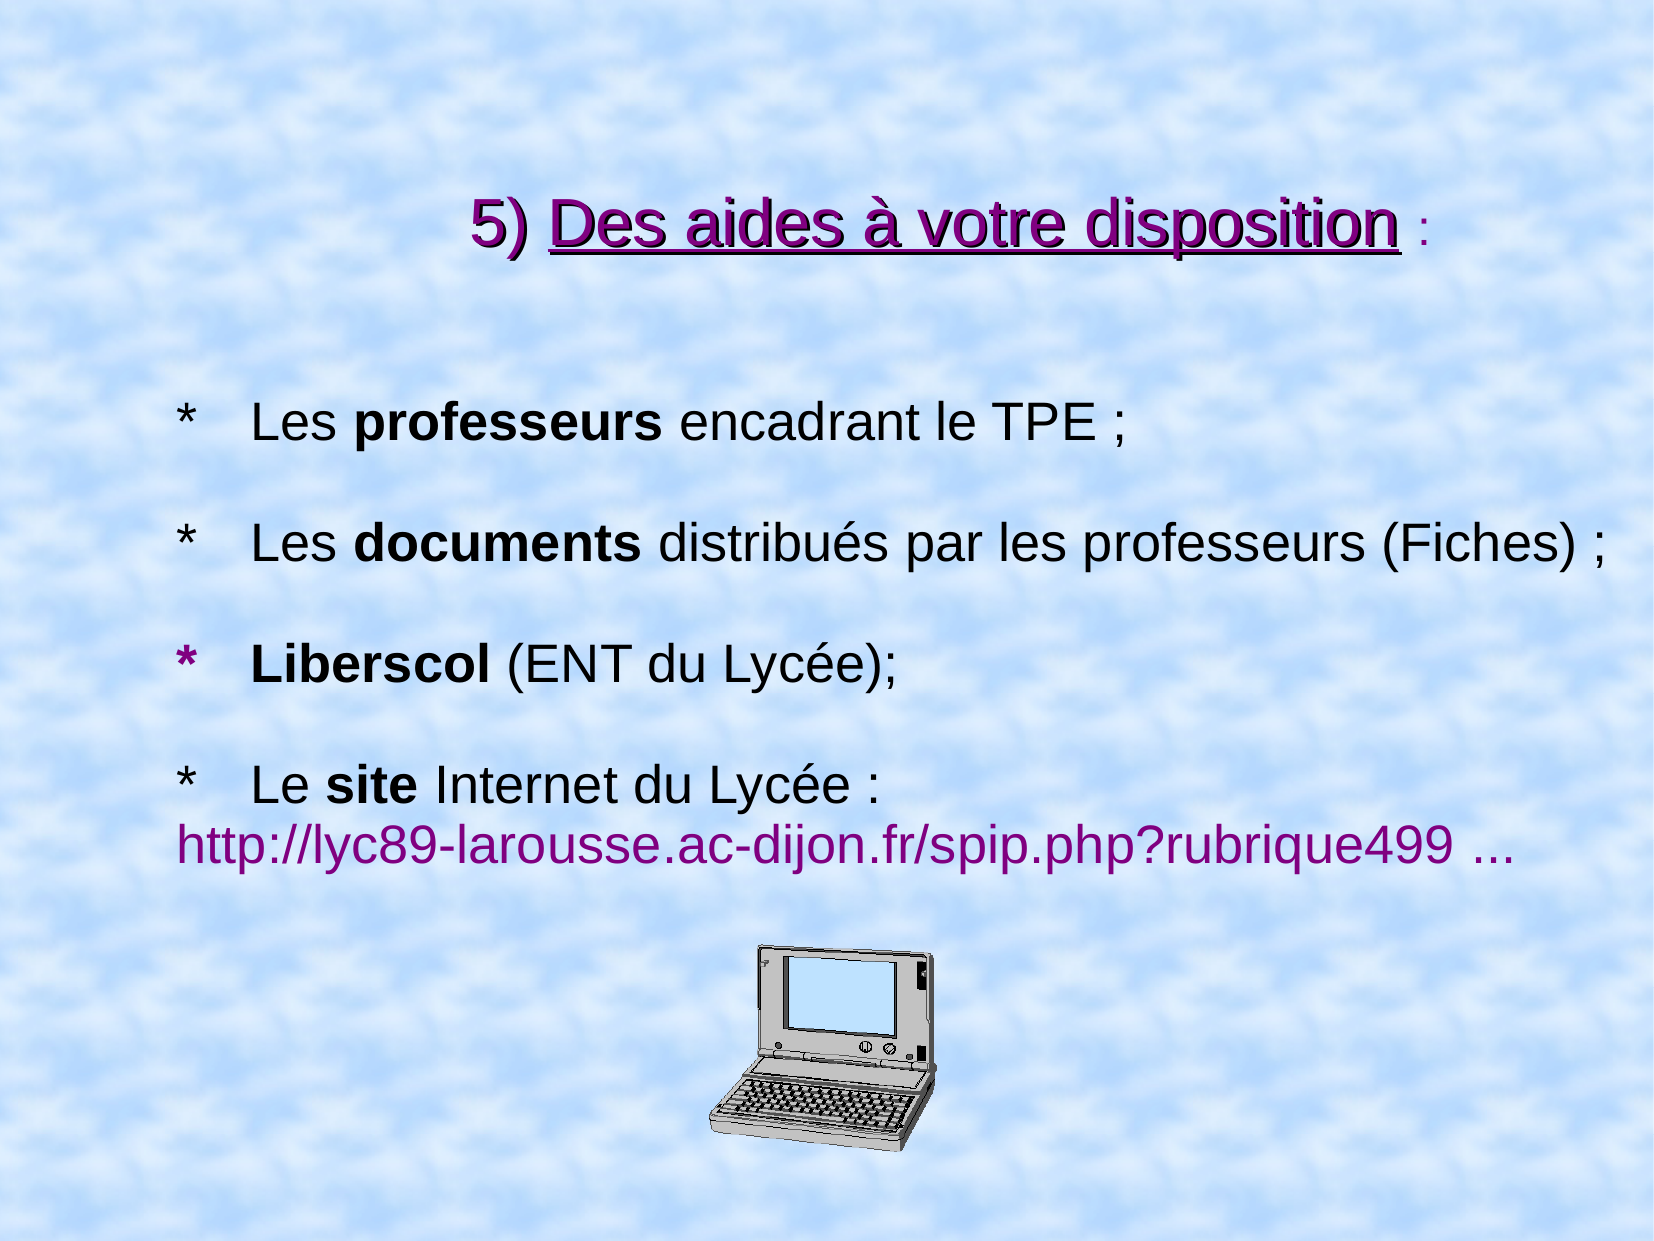

5) Des aides à votre disposition :
*	Les professeurs encadrant le TPE ;
*	Les documents distribués par les professeurs (Fiches) ;
*	Liberscol (ENT du Lycée);
*	Le site Internet du Lycée :
http://lyc89-larousse.ac-dijon.fr/spip.php?rubrique499 ...